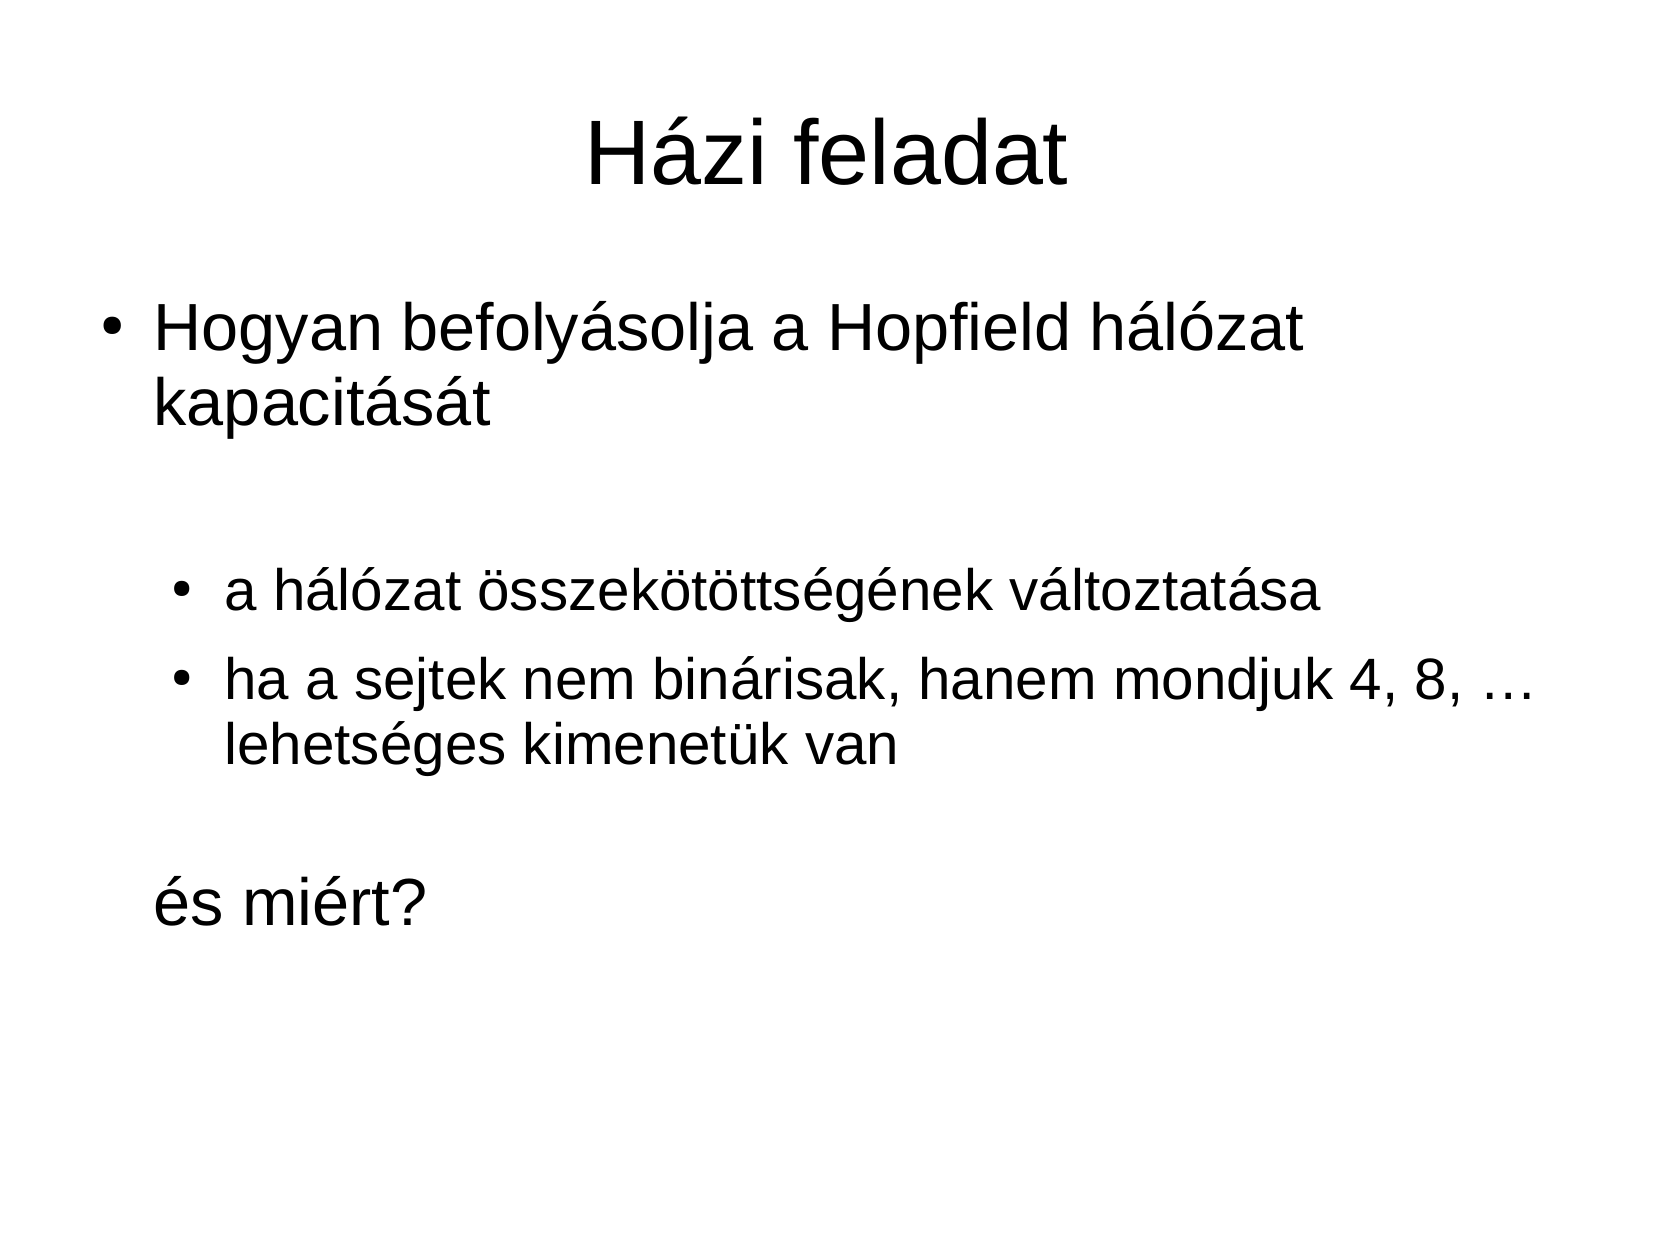

# Házi feladat
Hogyan befolyásolja a Hopfield hálózat kapacitását
a hálózat összekötöttségének változtatása
ha a sejtek nem binárisak, hanem mondjuk 4, 8, … lehetséges kimenetük van
és miért?